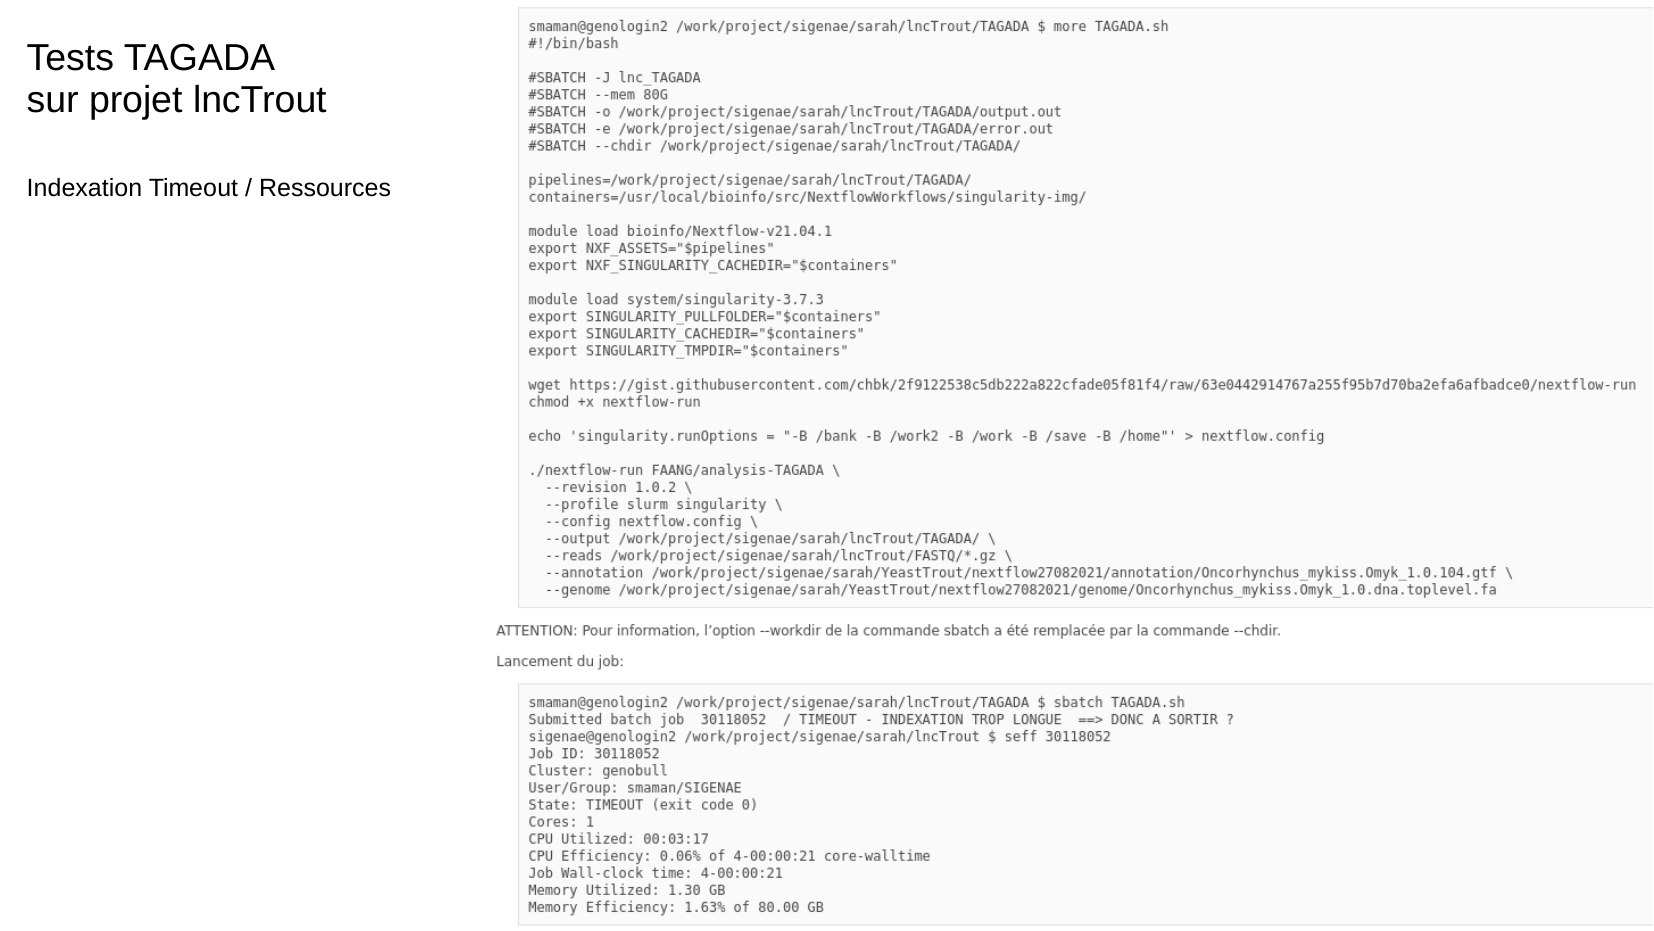

Tests TAGADA
sur projet lncTrout
Indexation Timeout / Ressources